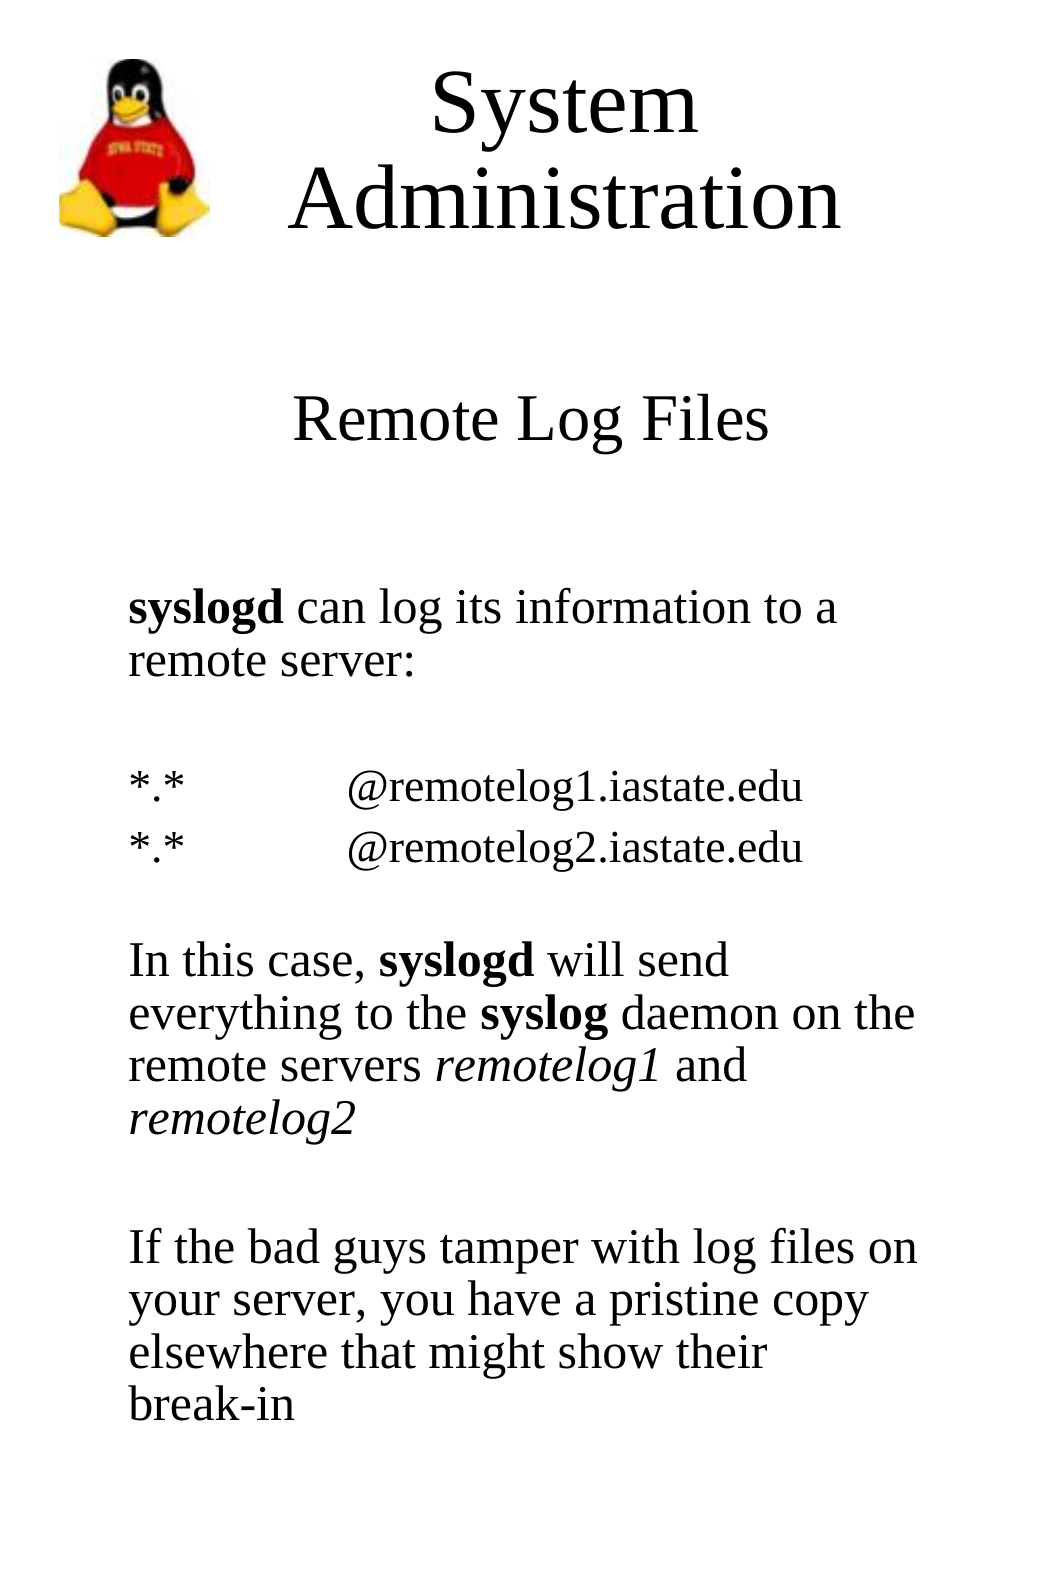

# System Administration
Remote Log Files
syslogd can log its information to a remote server:
*.* @remotelog1.iastate.edu
*.* @remotelog2.iastate.edu
In this case, syslogd will send everything to the syslog daemon on the remote servers remotelog1 and remotelog2
If the bad guys tamper with log files on your server, you have a pristine copy elsewhere that might show their
break-in